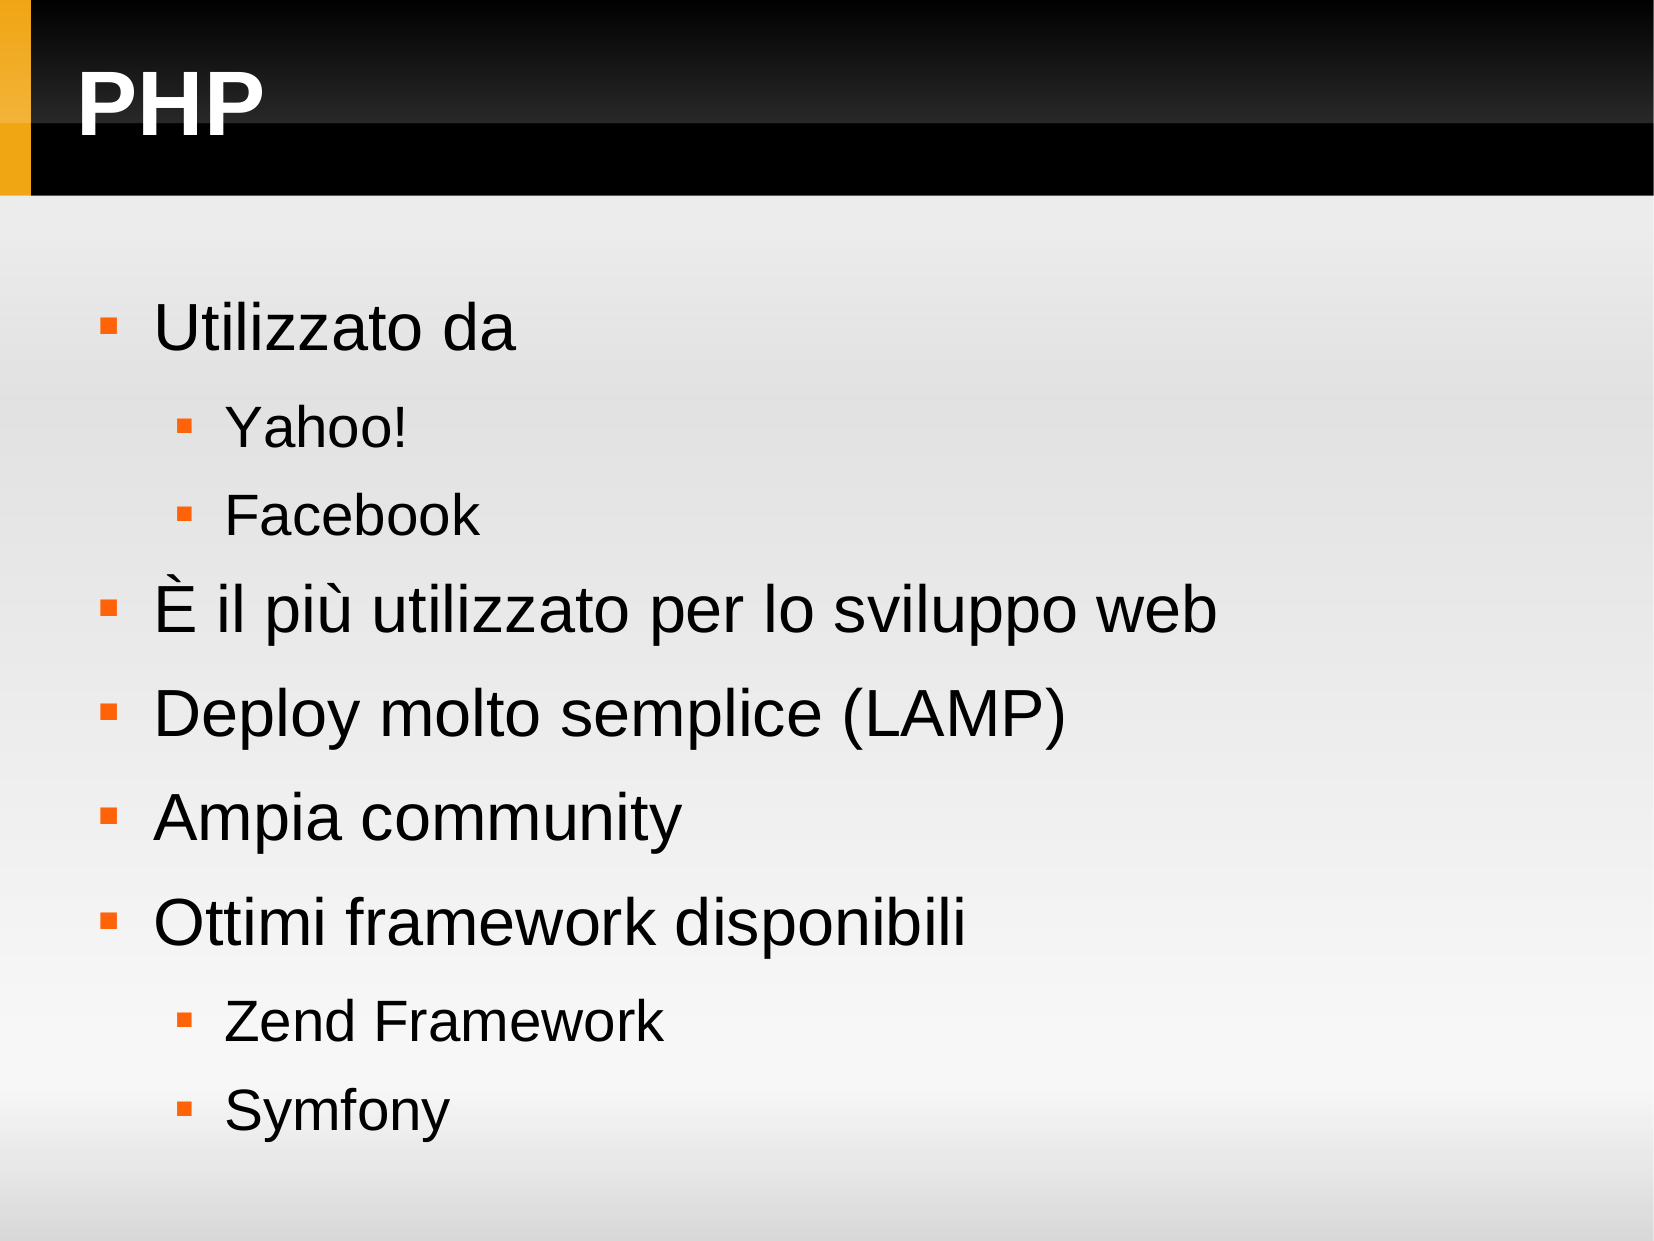

# PHP
Utilizzato da
Yahoo!
Facebook
È il più utilizzato per lo sviluppo web
Deploy molto semplice (LAMP)
Ampia community
Ottimi framework disponibili
Zend Framework
Symfony